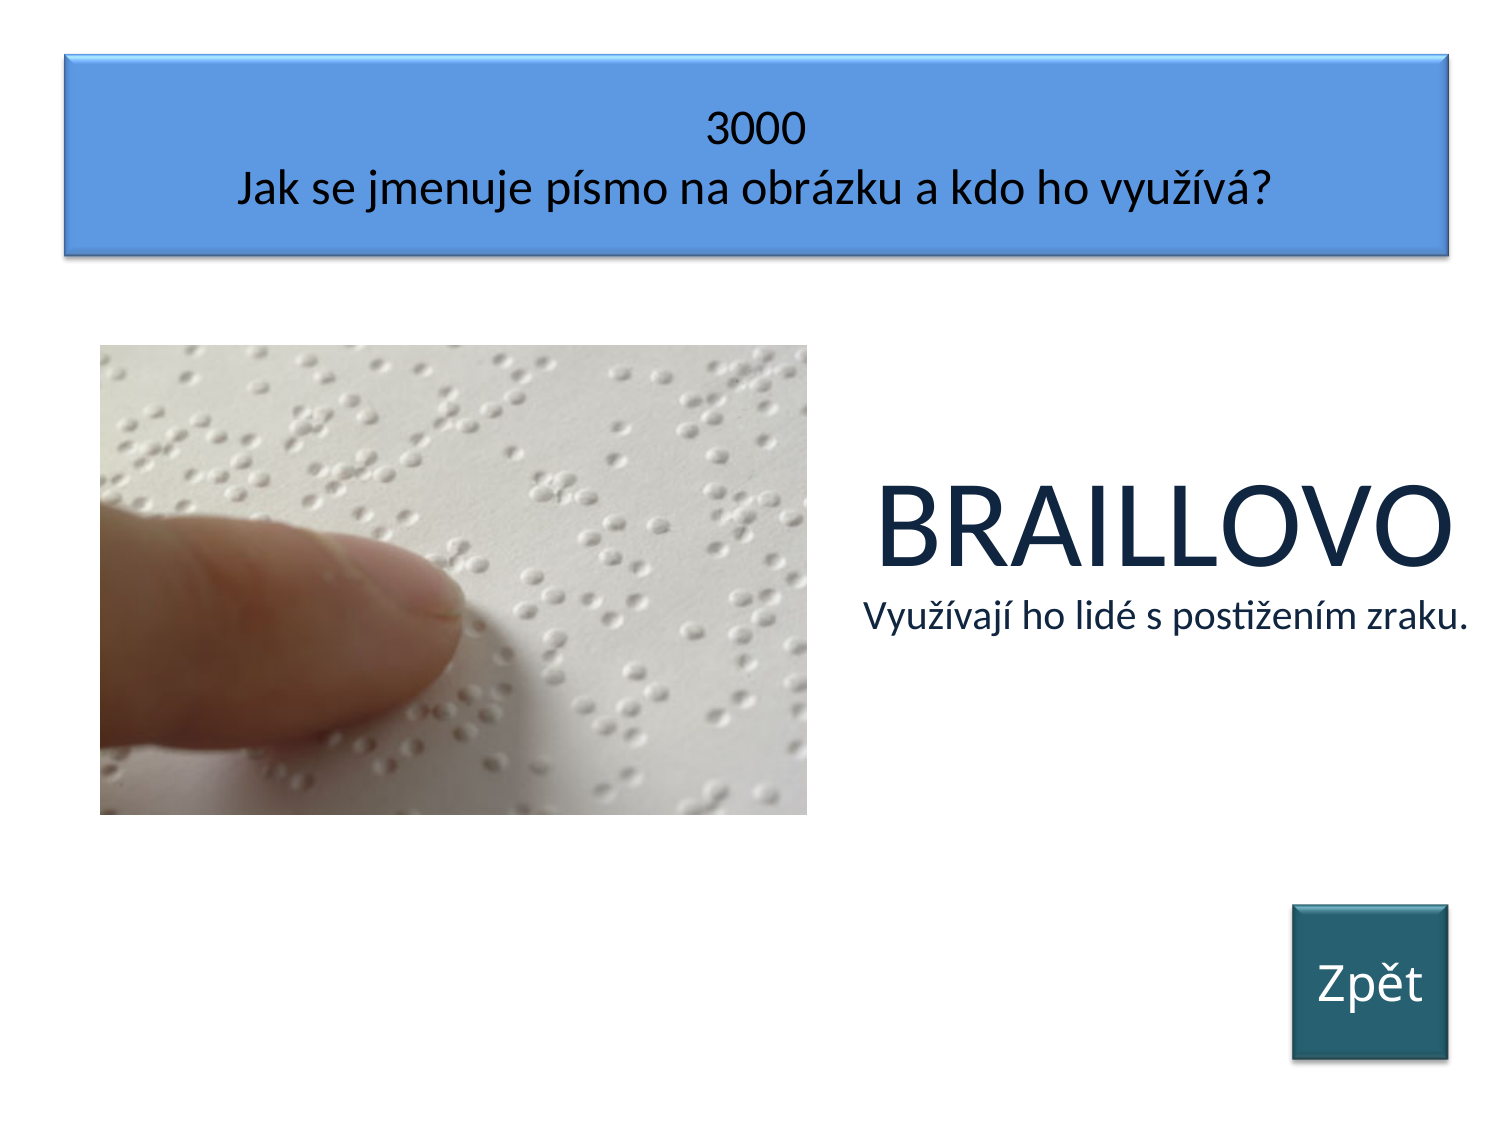

3000
Jak se jmenuje písmo na obrázku a kdo ho využívá?
BRAILLOVO
Využívají ho lidé s postižením zraku.
Zpět